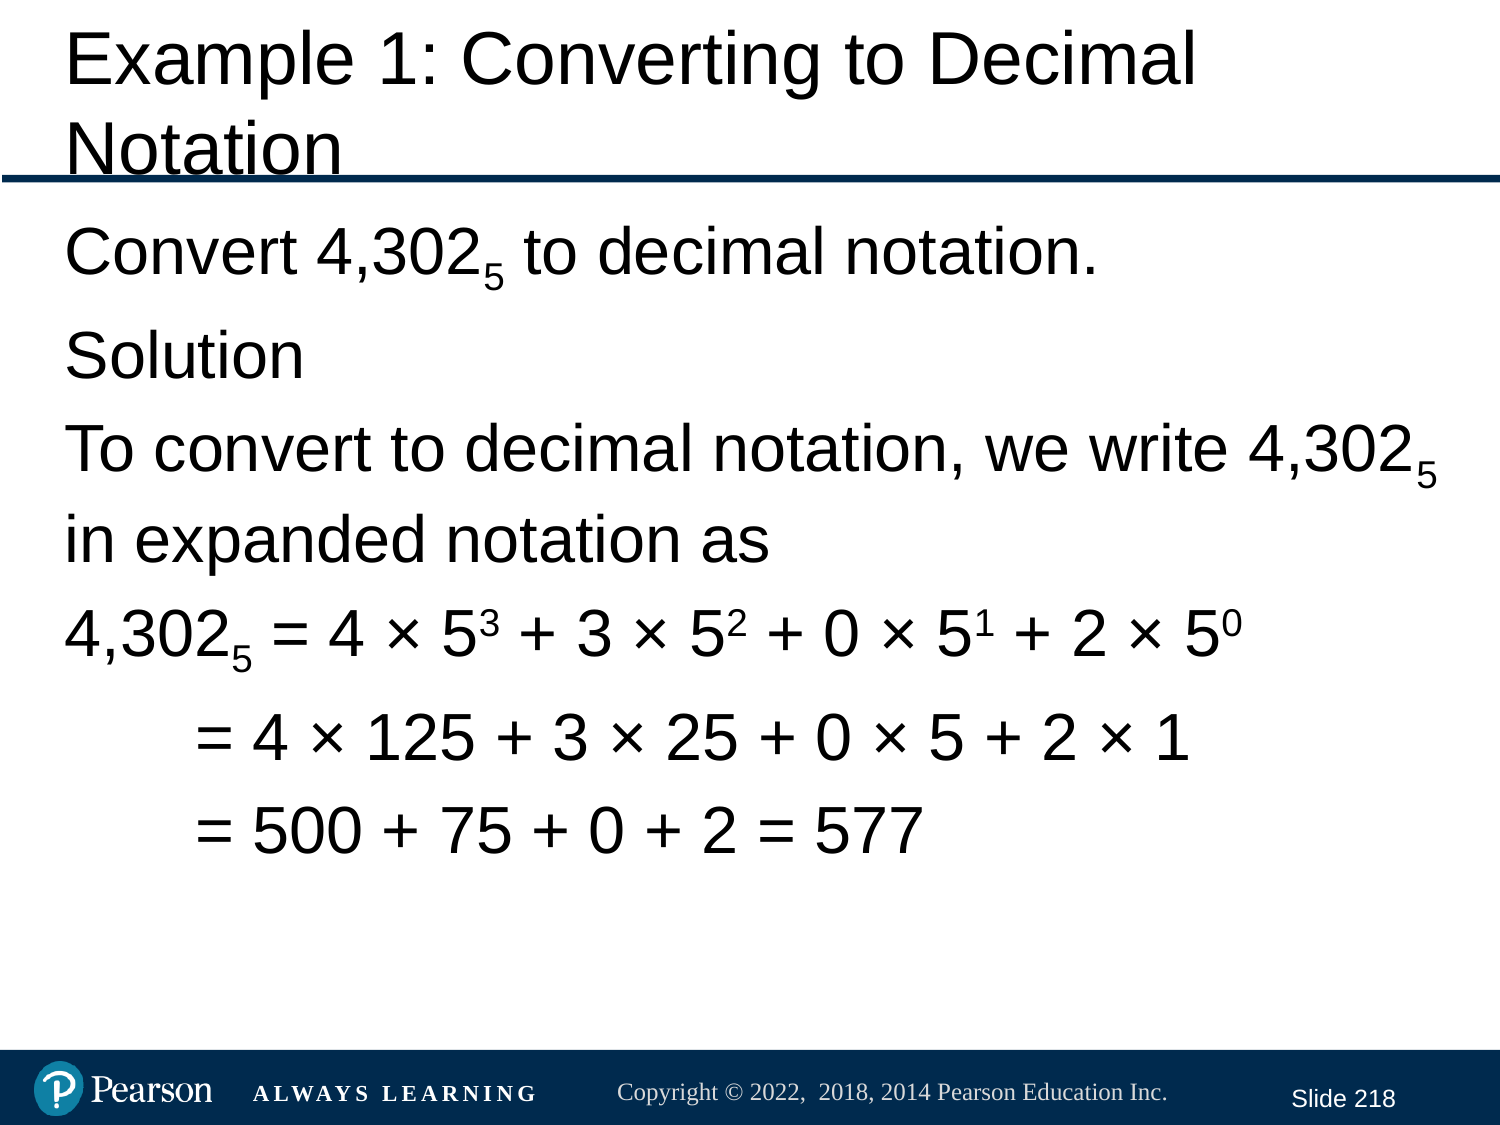

# Example 1: Converting to Decimal Notation
Convert 4,3025 to decimal notation.
Solution
To convert to decimal notation, we write 4,3025 in expanded notation as
4,3025 = 4 × 53 + 3 × 52 + 0 × 51 + 2 × 50
	 = 4 × 125 + 3 × 25 + 0 × 5 + 2 × 1
	 = 500 + 75 + 0 + 2 = 577